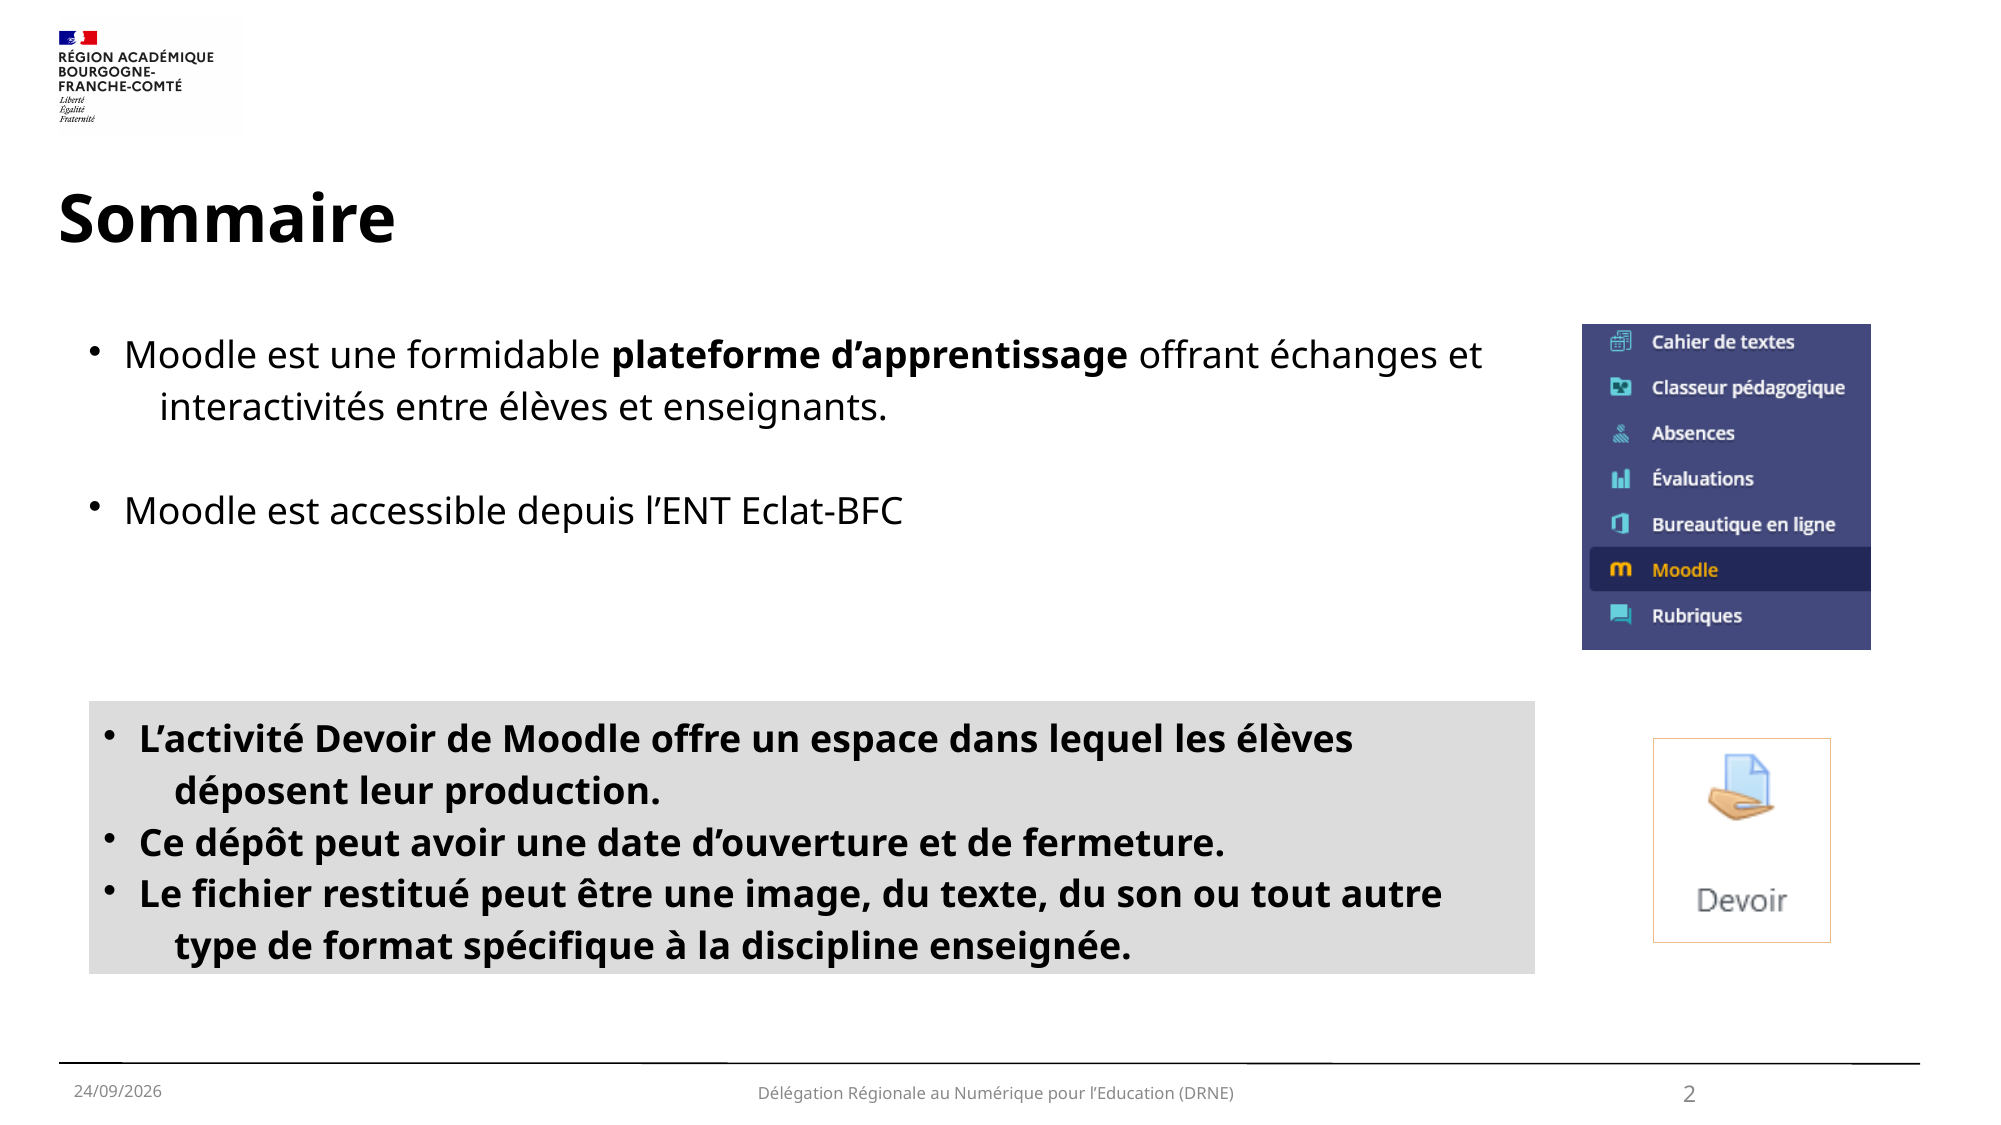

# Sommaire
Moodle est une formidable plateforme d’apprentissage offrant échanges et interactivités entre élèves et enseignants.
Moodle est accessible depuis l’ENT Eclat-BFC
L’activité Devoir de Moodle offre un espace dans lequel les élèves déposent leur production.
Ce dépôt peut avoir une date d’ouverture et de fermeture.
Le fichier restitué peut être une image, du texte, du son ou tout autre type de format spécifique à la discipline enseignée.
Délégation Régionale au Numérique pour l’Education (DRNE)